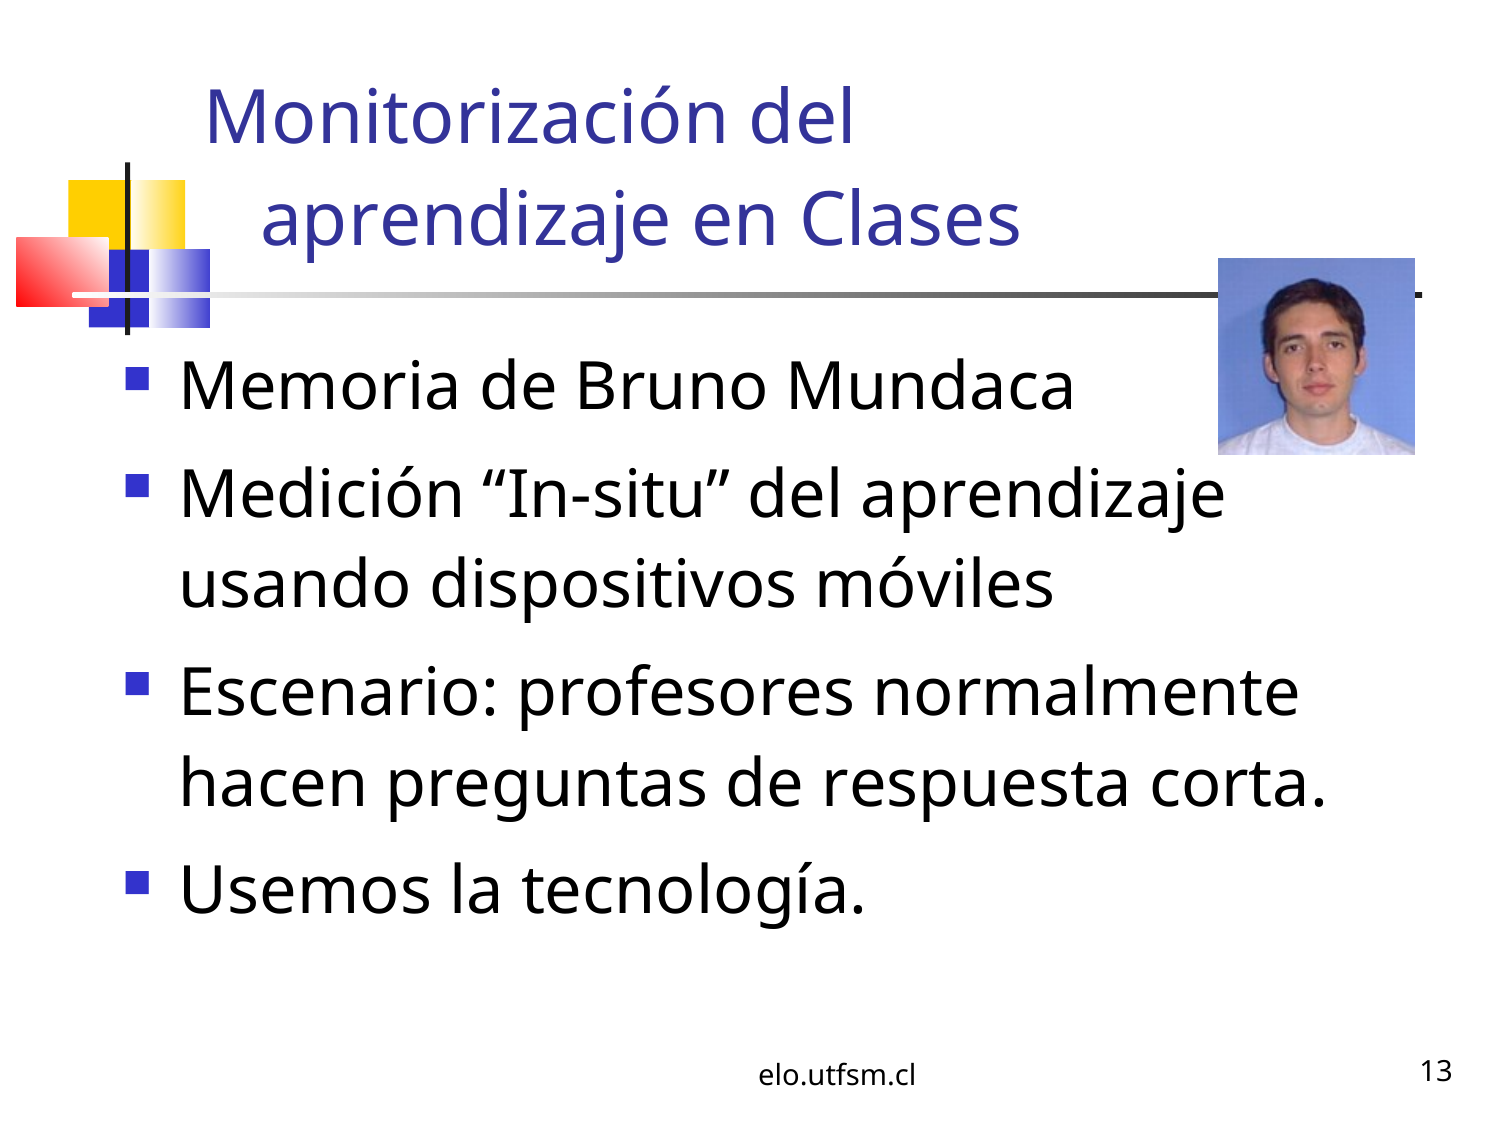

# Monitorización del aprendizaje en Clases
Memoria de Bruno Mundaca
Medición “In-situ” del aprendizaje usando dispositivos móviles
Escenario: profesores normalmente hacen preguntas de respuesta corta.
Usemos la tecnología.
elo.utfsm.cl